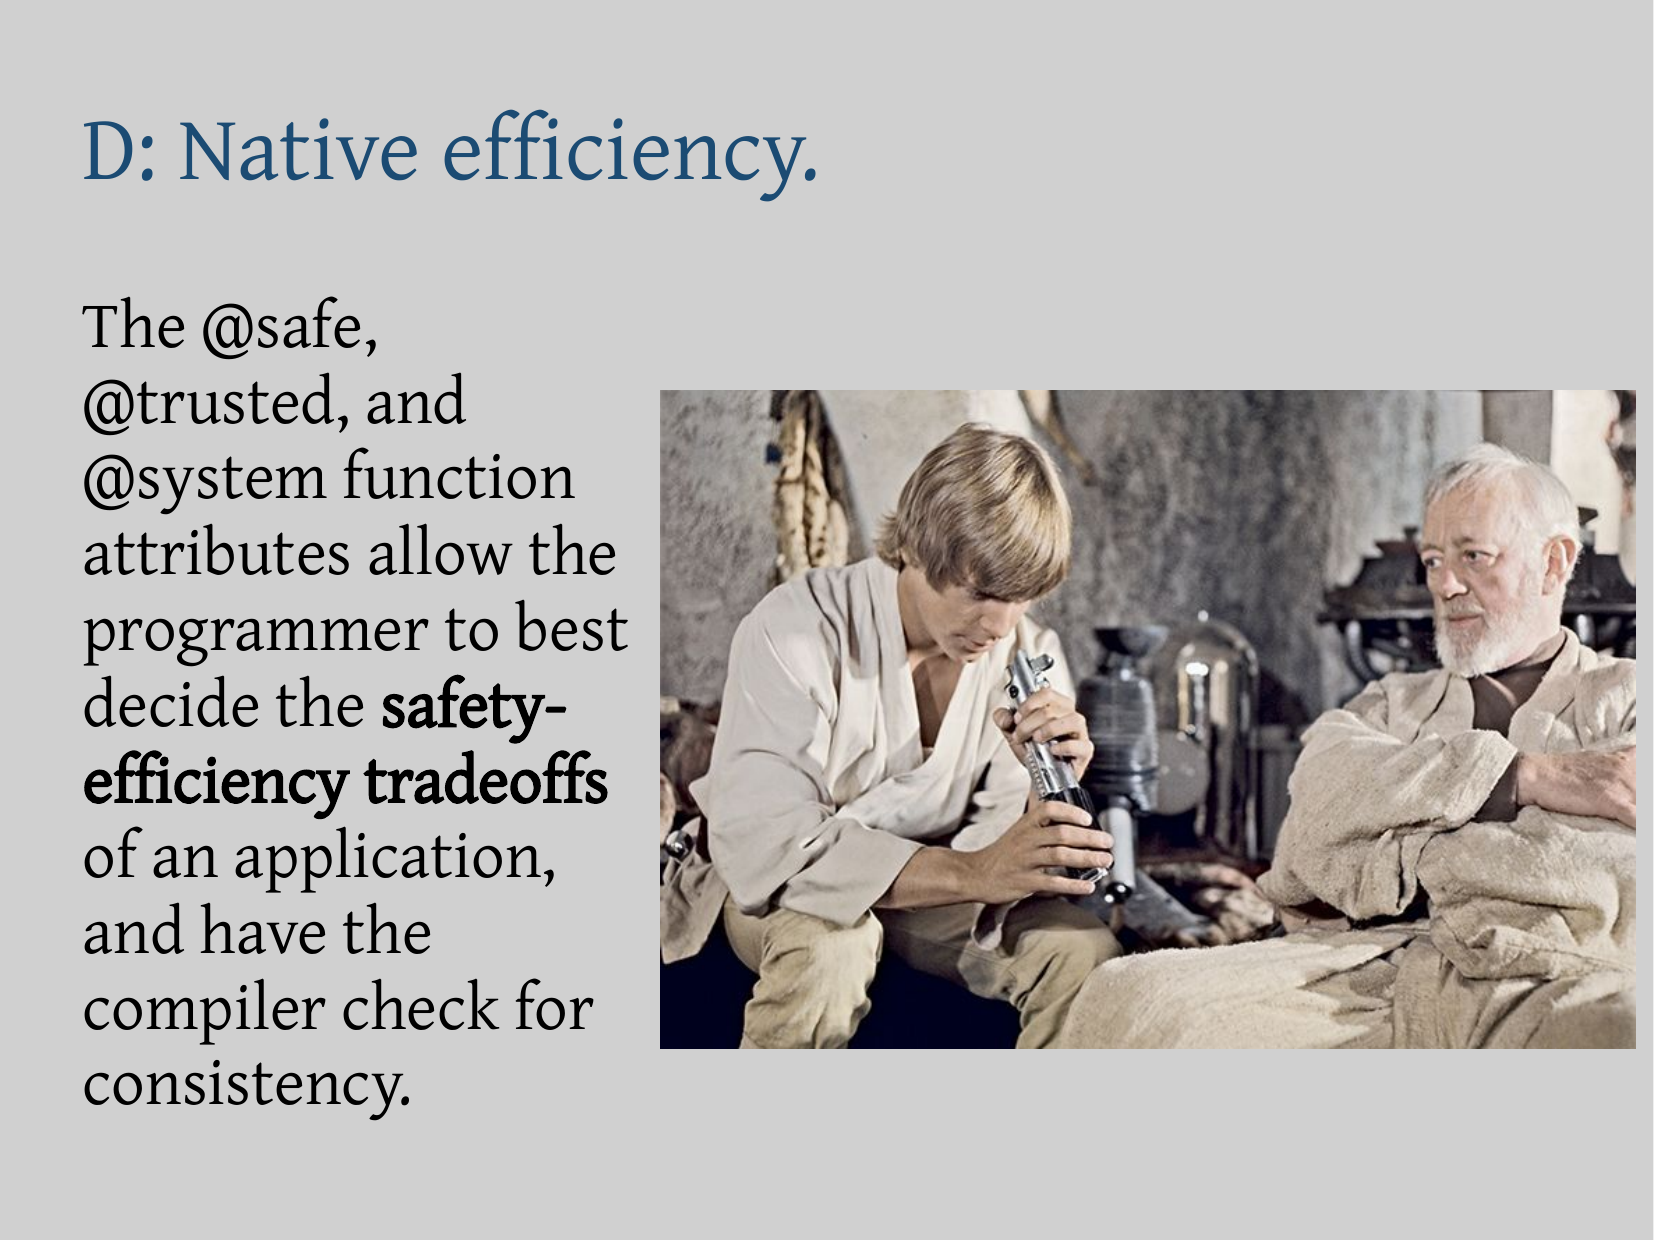

# D: Native efficiency.
The @safe, @trusted, and @system function attributes allow the programmer to best decide the safety-efficiency tradeoffs of an application, and have the compiler check for consistency.